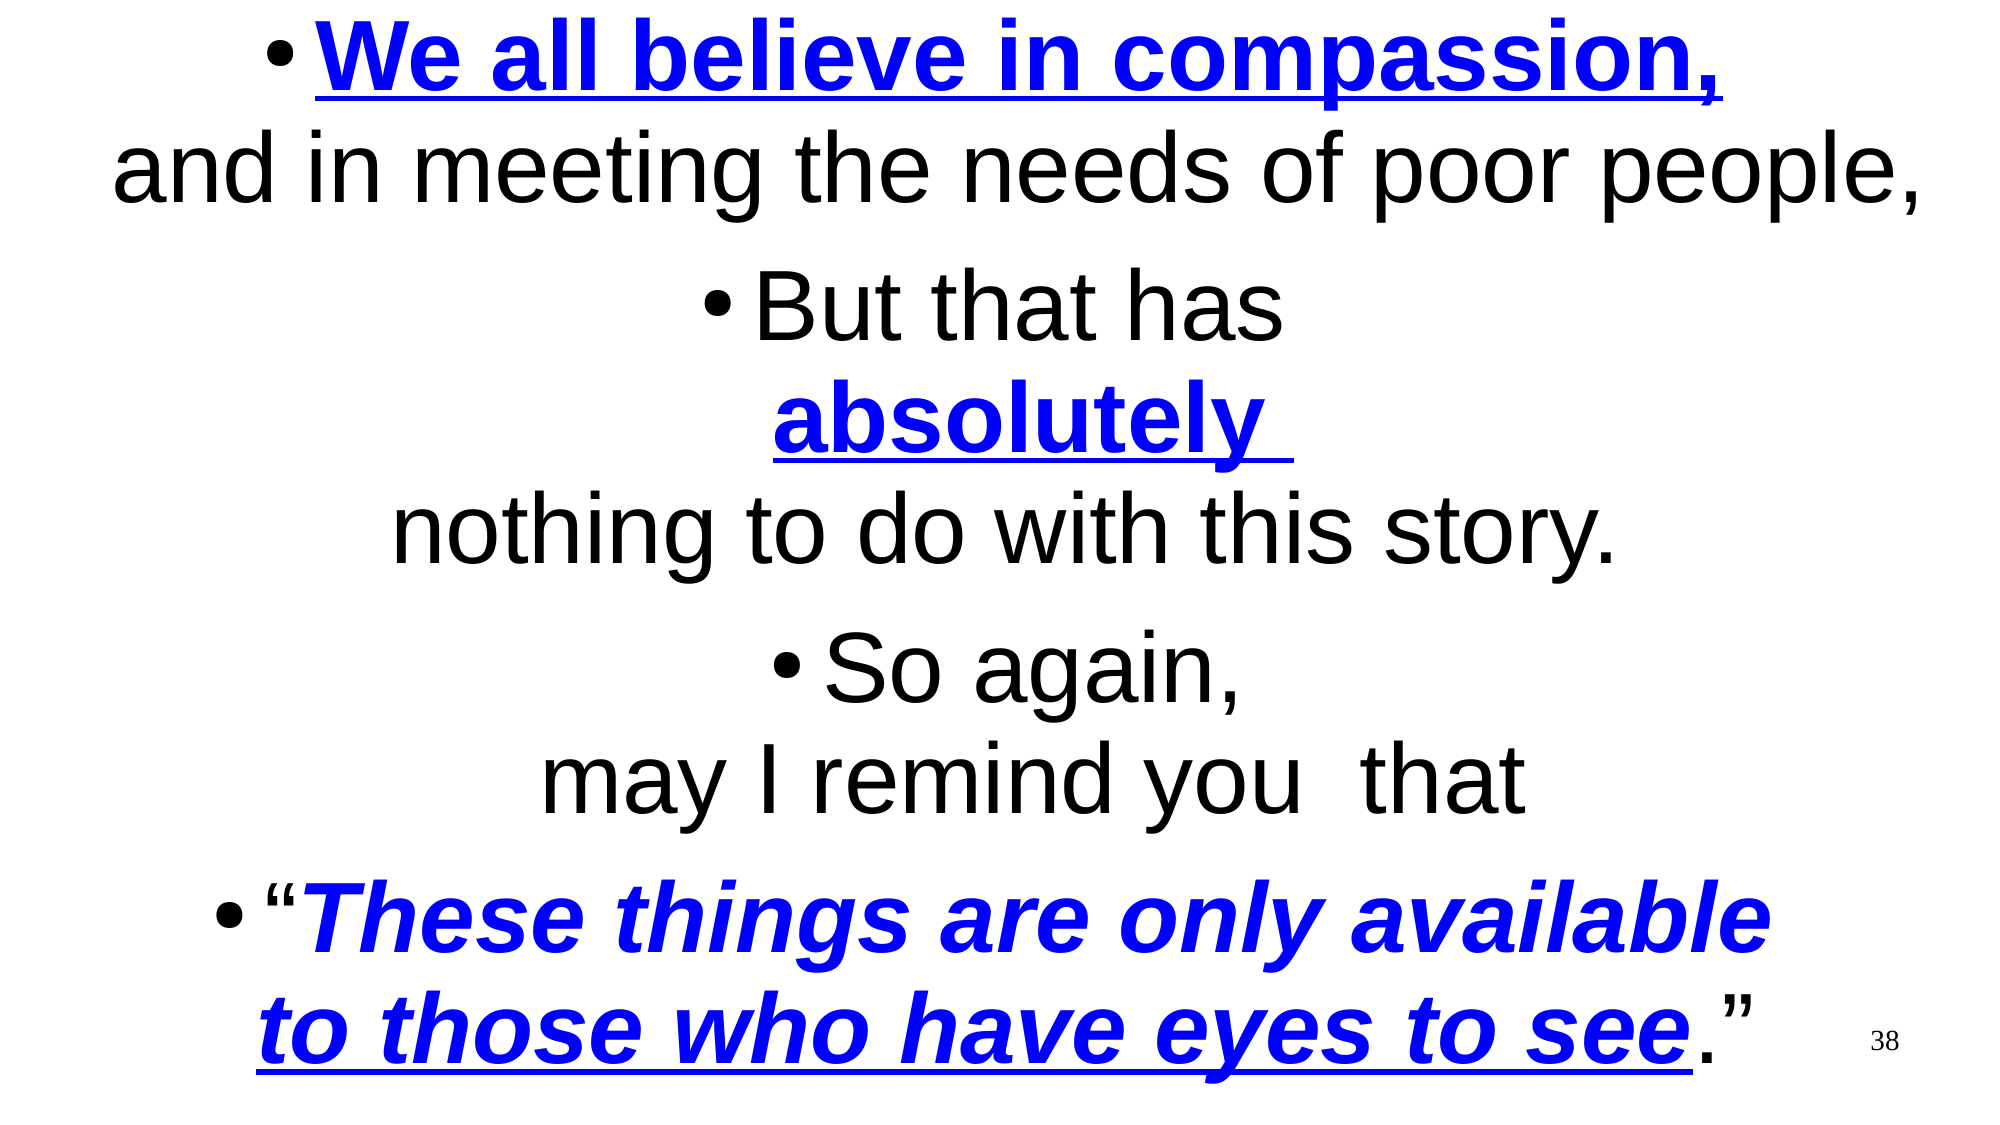

# We all believe in compassion, and in meeting the needs of poor people,
But that has
absolutely
nothing to do with this story.
So again,
may I remind you that
“These things are only available
to those who have eyes to see.”
38